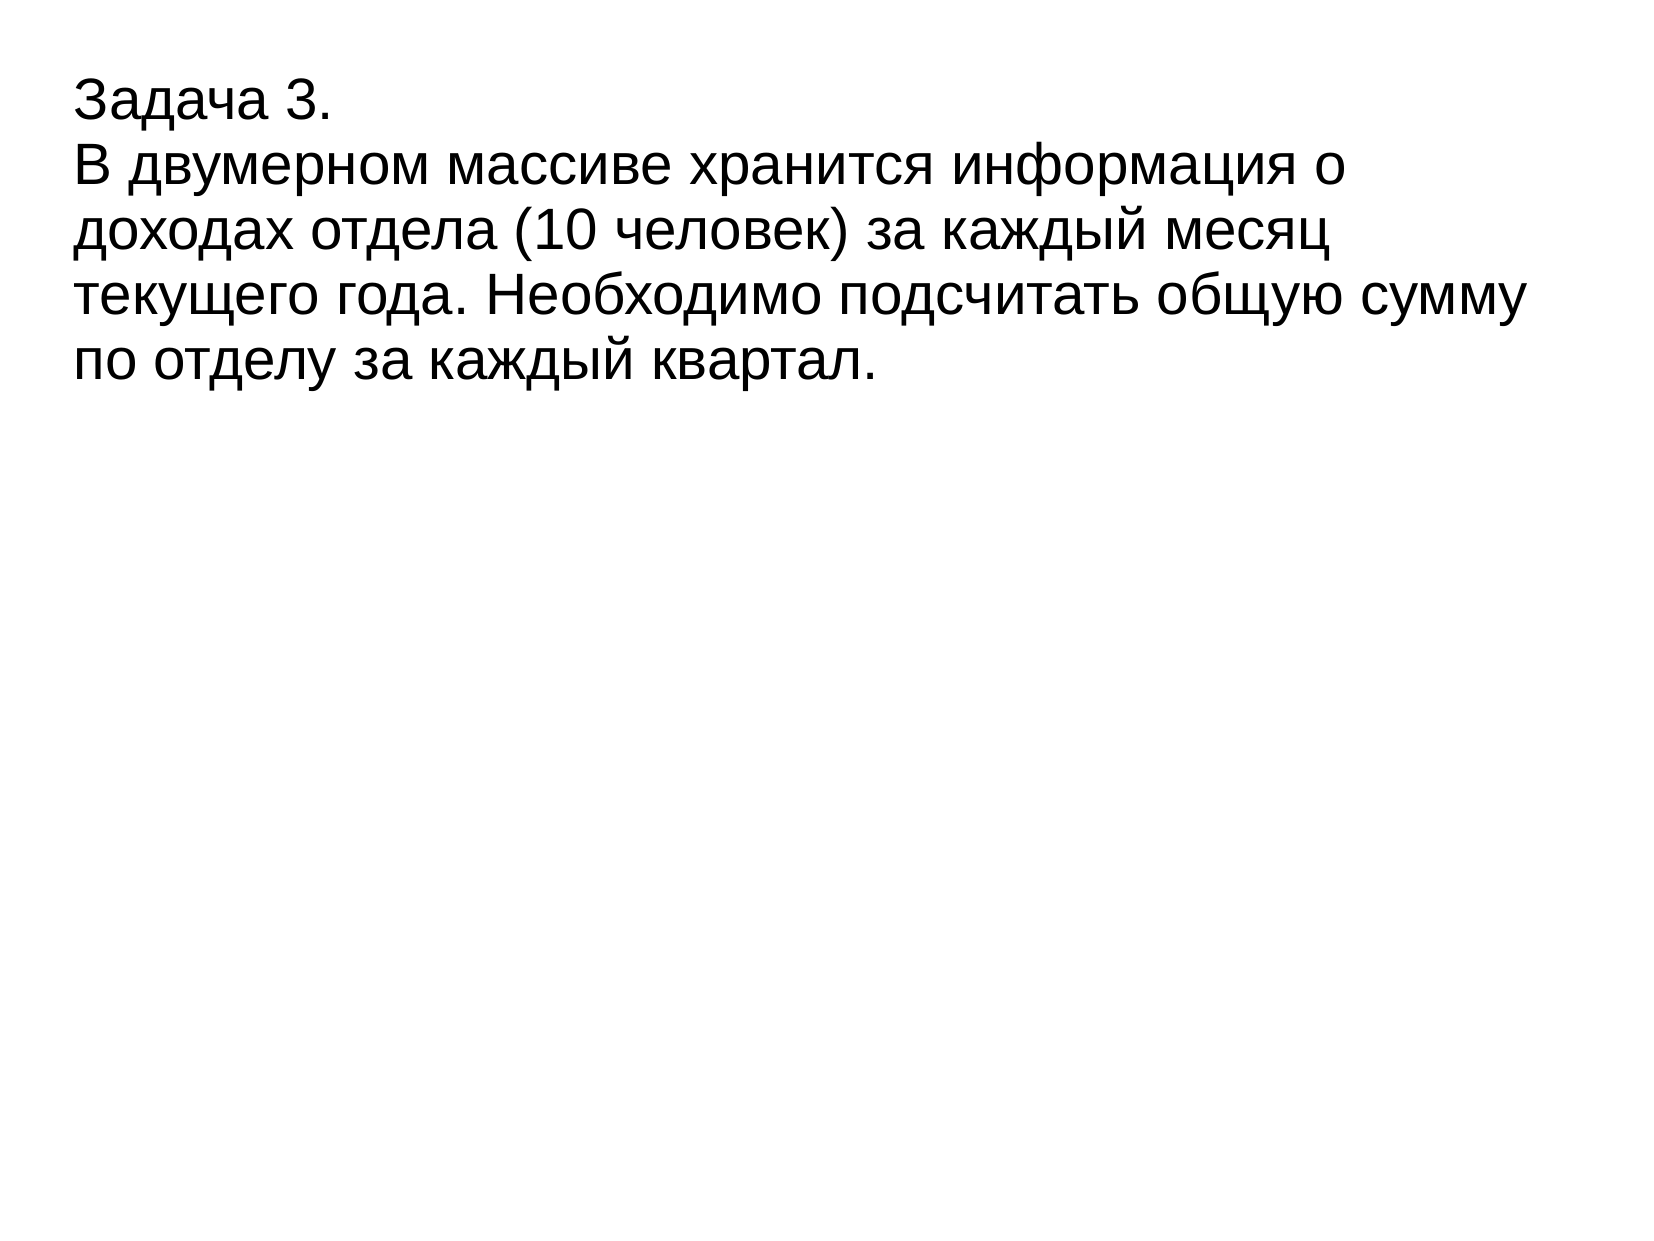

Задача 3.
В двумерном массиве хранится информация о доходах отдела (10 человек) за каждый месяц текущего года. Необходимо подсчитать общую сумму по отделу за каждый квартал.